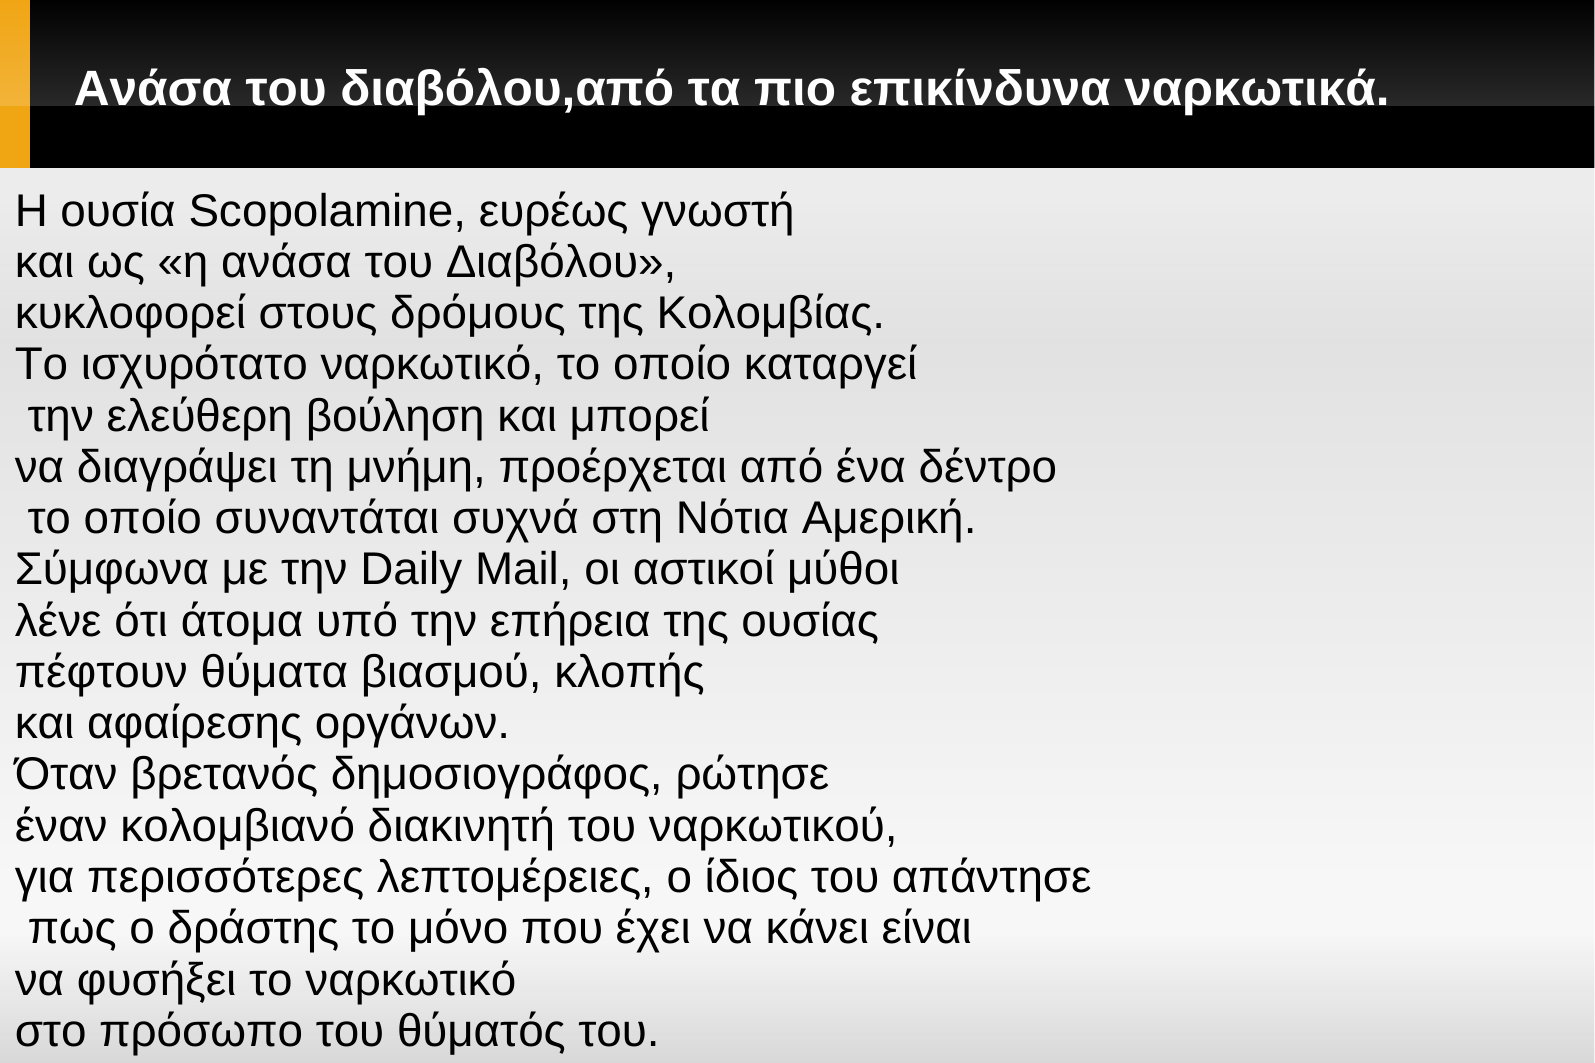

# Ανάσα του διαβόλου,από τα πιο επικίνδυνα ναρκωτικά.
Η ουσία Scopolamine, ευρέως γνωστή
και ως «η ανάσα του Διαβόλου»,
κυκλοφορεί στους δρόμους της Κολομβίας.
Το ισχυρότατο ναρκωτικό, το οποίο καταργεί
 την ελεύθερη βούληση και μπορεί
να διαγράψει τη μνήμη, προέρχεται από ένα δέντρο
 το οποίο συναντάται συχνά στη Νότια Αμερική.
Σύμφωνα με την Daily Mail, οι αστικοί μύθοι
λένε ότι άτομα υπό την επήρεια της ουσίας
πέφτουν θύματα βιασμού, κλοπής
και αφαίρεσης οργάνων.
Όταν βρετανός δημοσιογράφος, ρώτησε
έναν κολομβιανό διακινητή του ναρκωτικού,
για περισσότερες λεπτομέρειες, ο ίδιος του απάντησε
 πως ο δράστης το μόνο που έχει να κάνει είναι
να φυσήξει το ναρκωτικό
στο πρόσωπο του θύματός του.